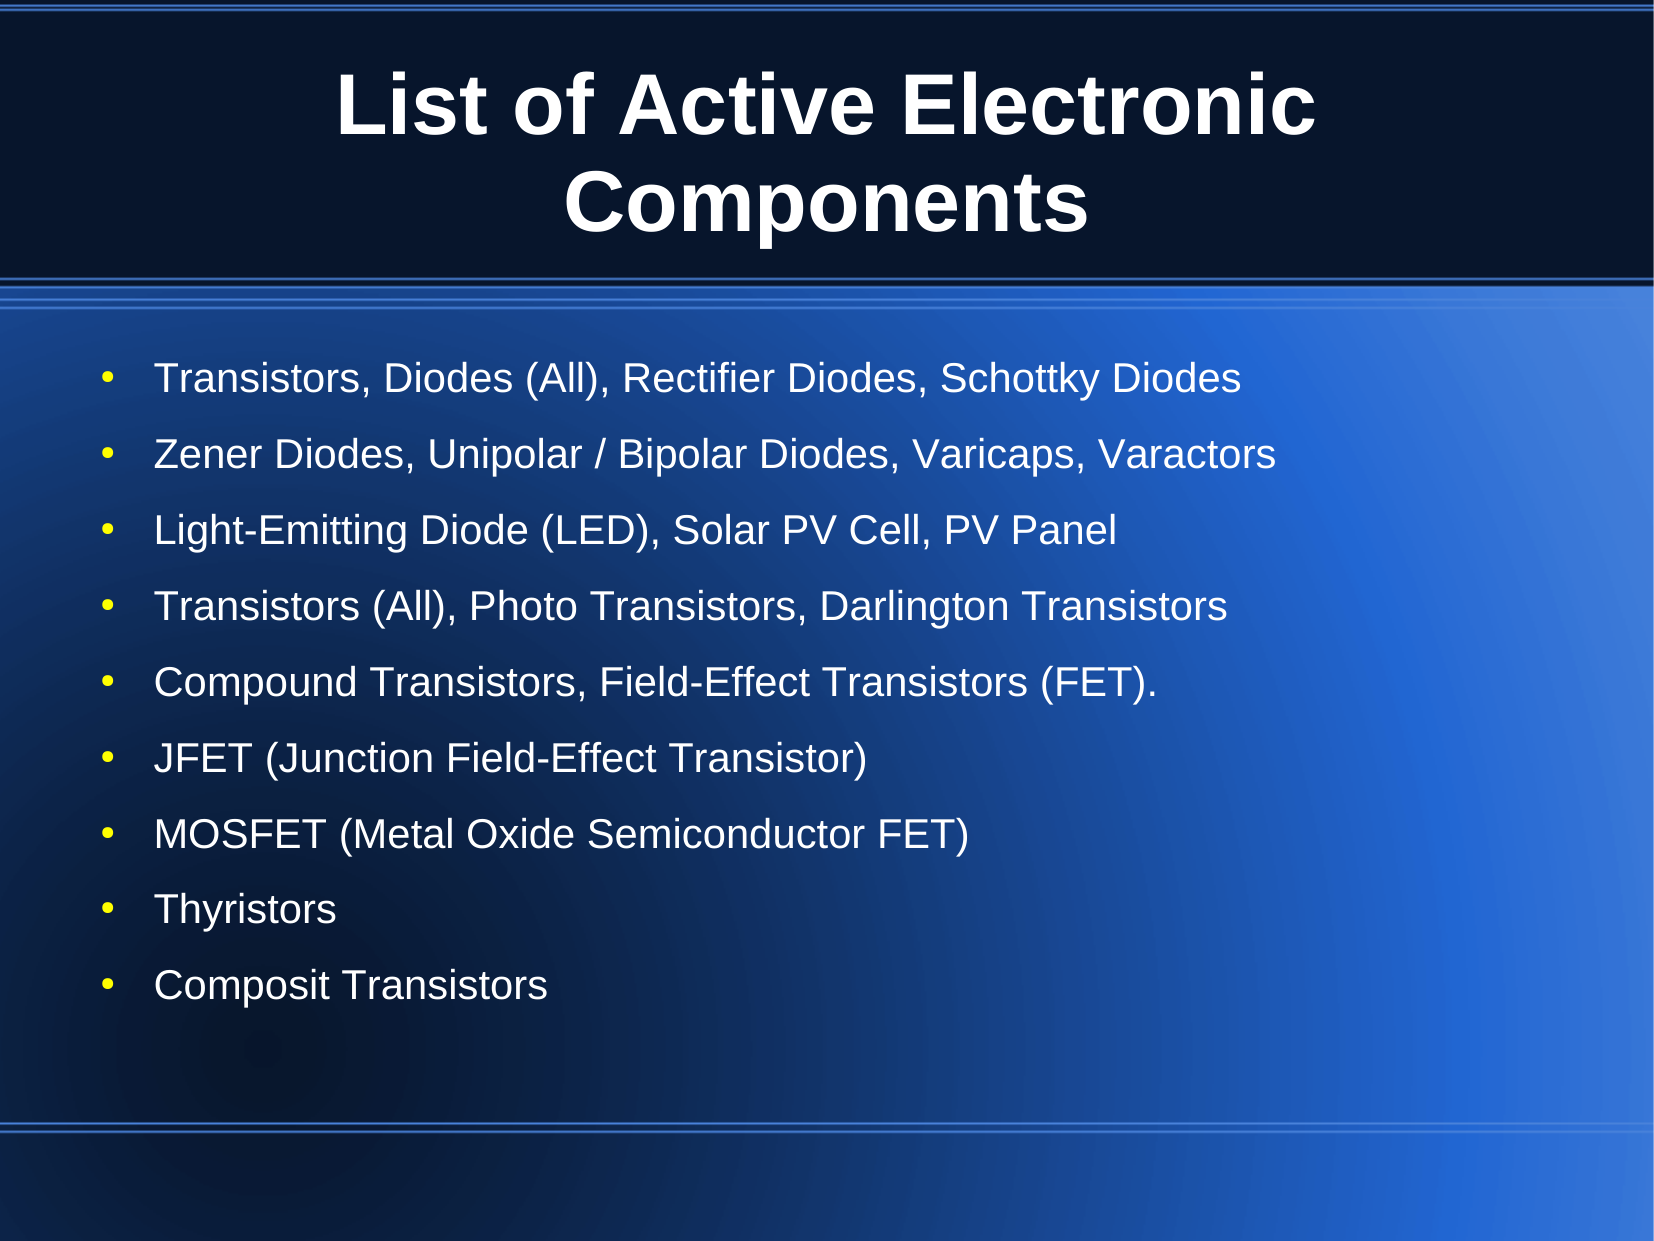

# List of Active Electronic Components
Transistors, Diodes (All), Rectifier Diodes, Schottky Diodes
Zener Diodes, Unipolar / Bipolar Diodes, Varicaps, Varactors
Light-Emitting Diode (LED), Solar PV Cell, PV Panel
Transistors (All), Photo Transistors, Darlington Transistors
Compound Transistors, Field-Effect Transistors (FET).
JFET (Junction Field-Effect Transistor)
MOSFET (Metal Oxide Semiconductor FET)
Thyristors
Composit Transistors